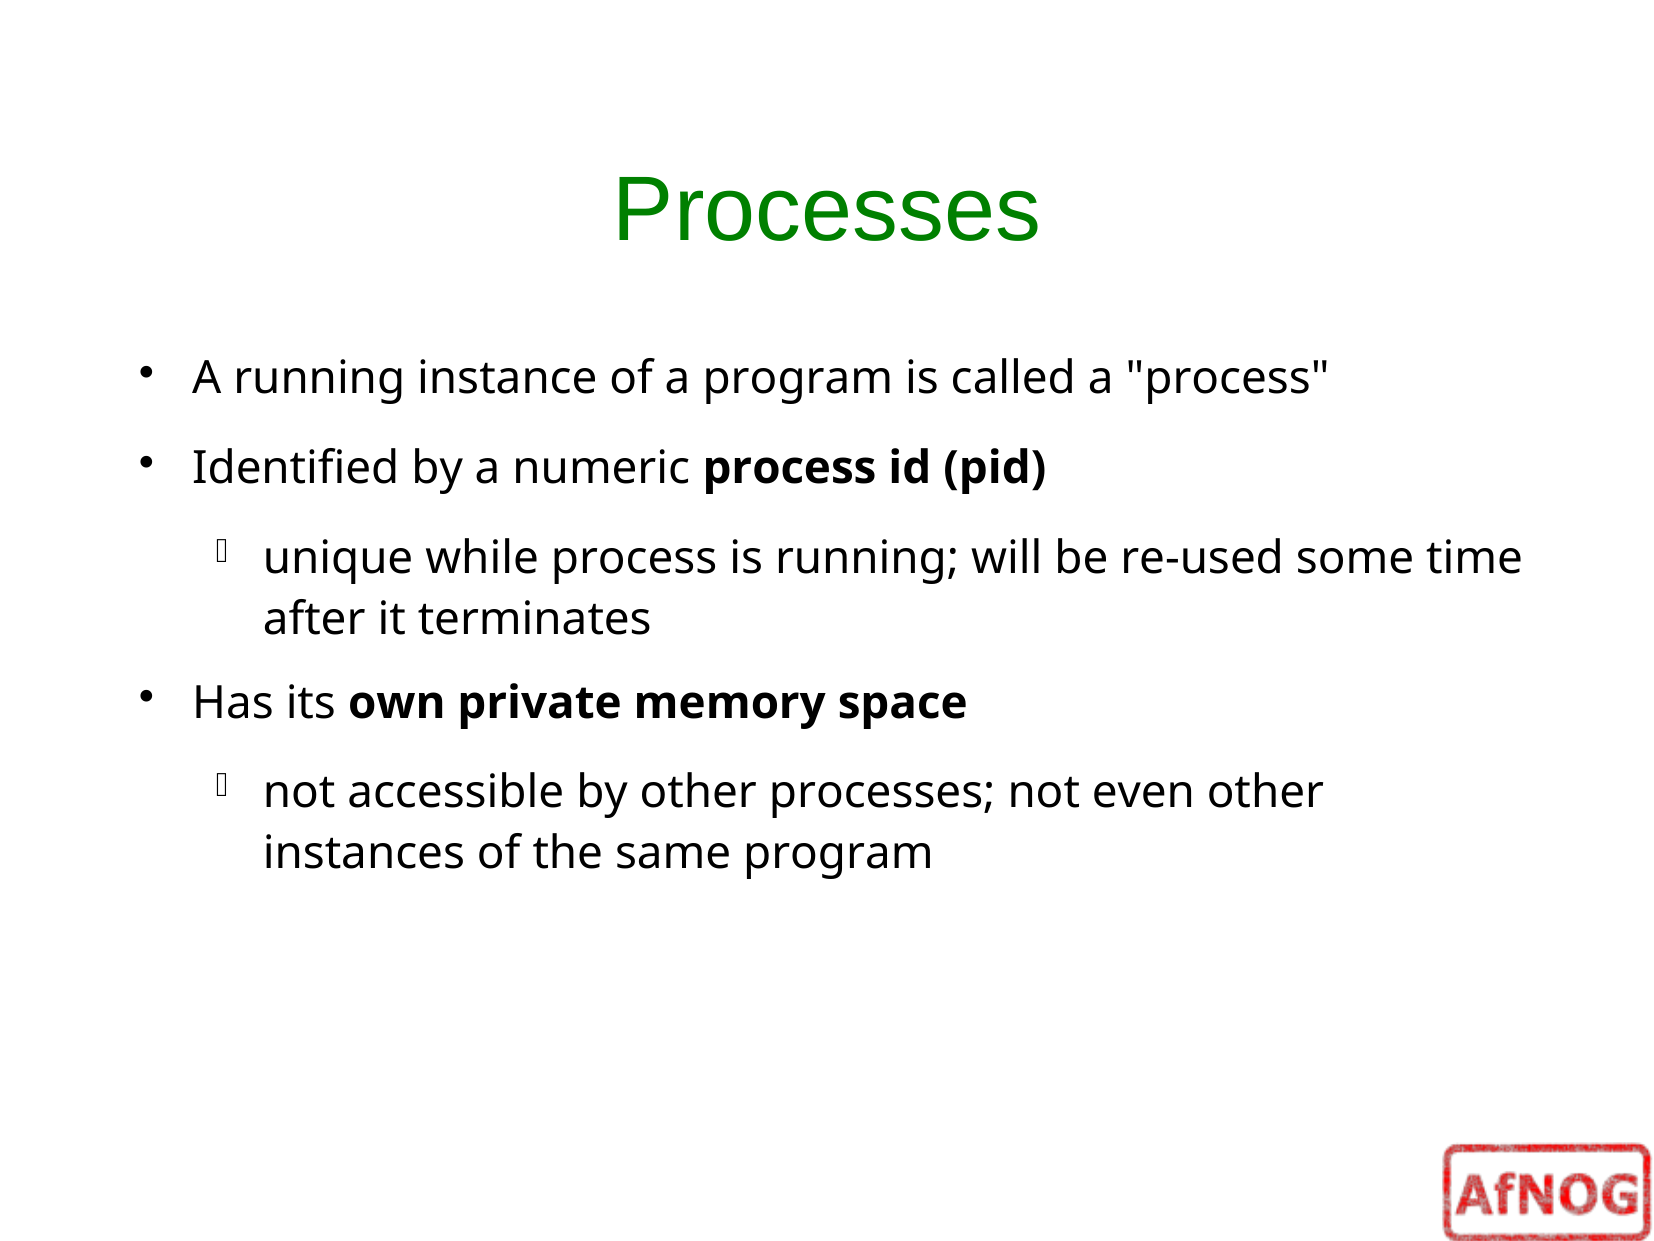

# Processes
A running instance of a program is called a "process"
Identified by a numeric process id (pid)‏
unique while process is running; will be re-used some time after it terminates
Has its own private memory space
not accessible by other processes; not even other instances of the same program